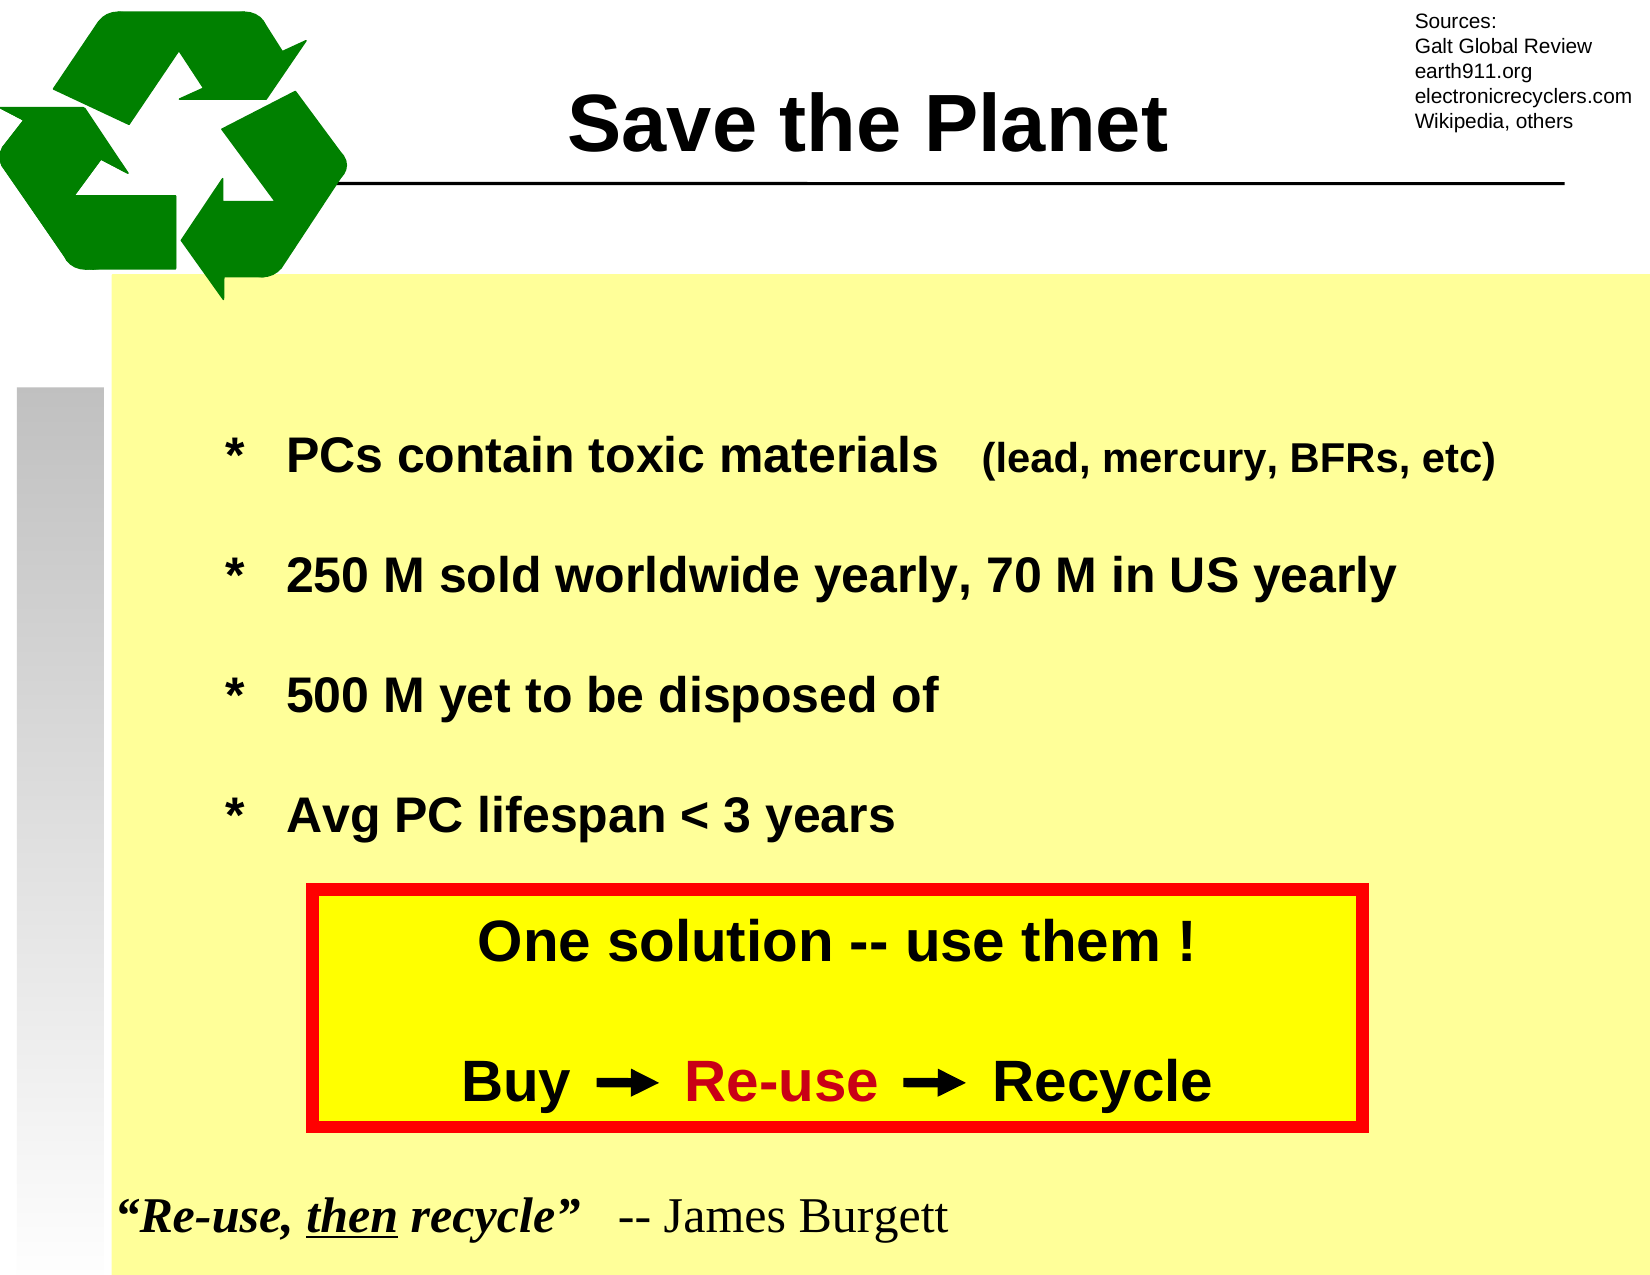

Sources:
Galt Global Review
earth911.org
electronicrecyclers.com
Wikipedia, others
# Save the Planet
* PCs contain toxic materials (lead, mercury, BFRs, etc)
* 250 M sold worldwide yearly, 70 M in US yearly
* 500 M yet to be disposed of
* Avg PC lifespan < 3 years
One solution -- use them !
Buy Re-use Recycle
“Re-use, then recycle” -- James Burgett